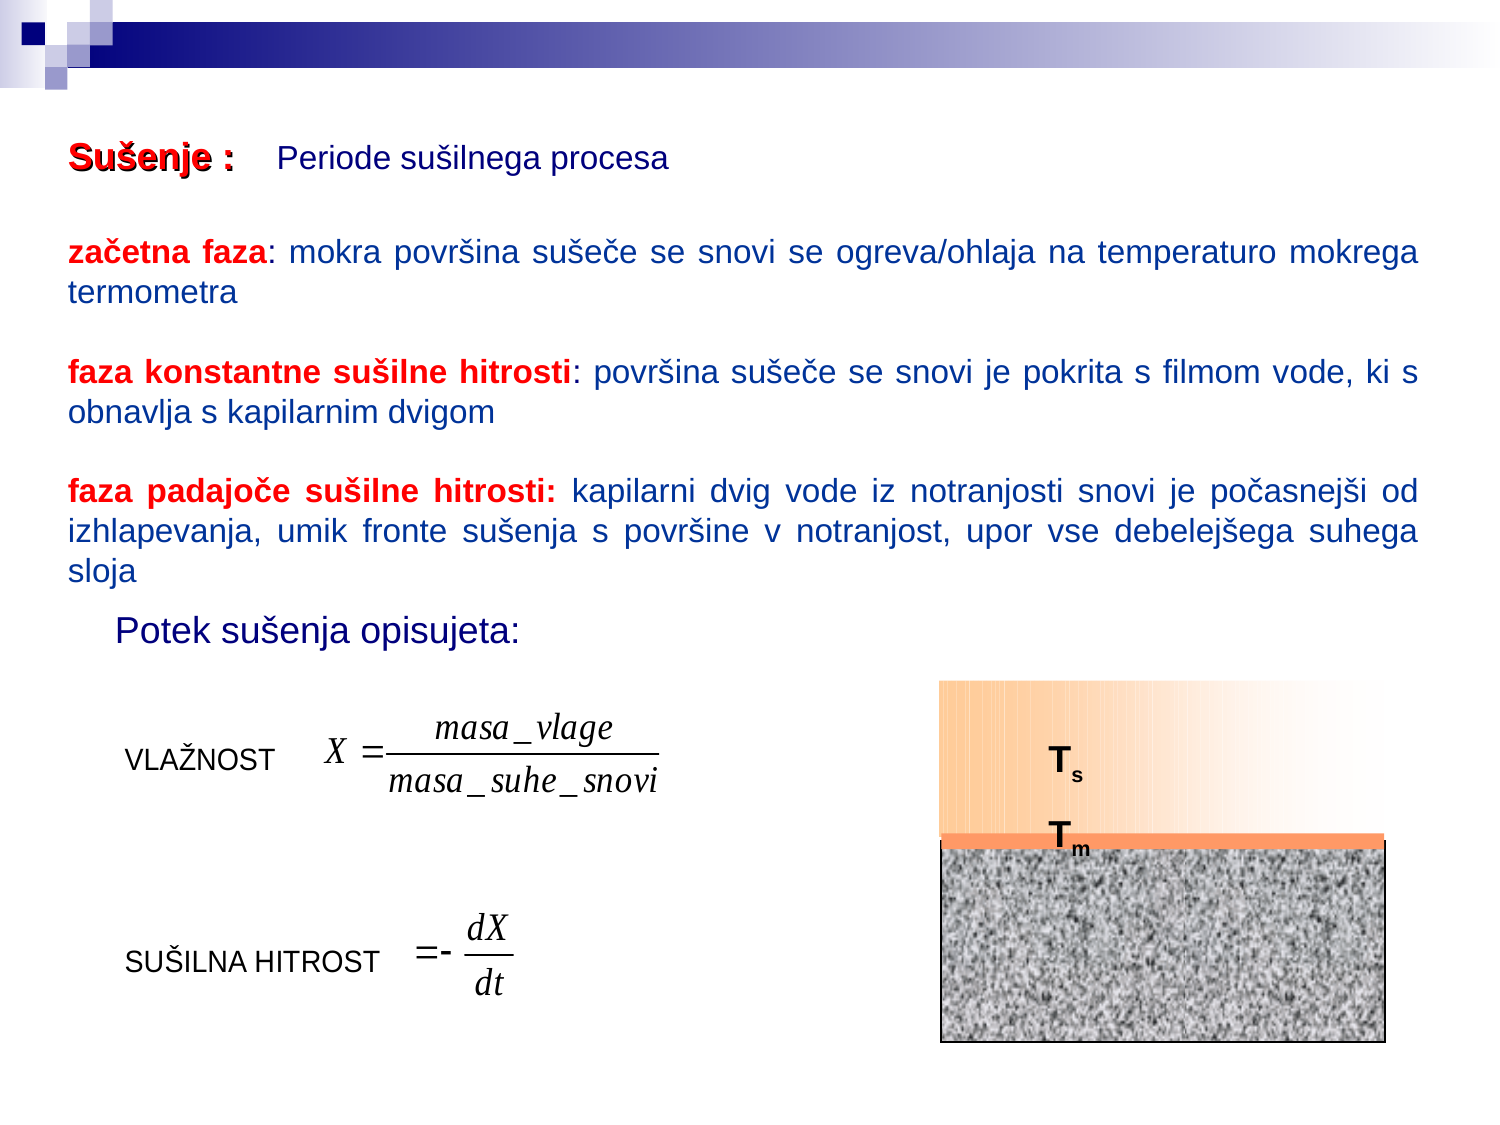

Sušenje : Periode sušilnega procesa
začetna faza: mokra površina sušeče se snovi se ogreva/ohlaja na temperaturo mokrega termometra
faza konstantne sušilne hitrosti: površina sušeče se snovi je pokrita s filmom vode, ki s obnavlja s kapilarnim dvigom
faza padajoče sušilne hitrosti: kapilarni dvig vode iz notranjosti snovi je počasnejši od izhlapevanja, umik fronte sušenja s površine v notranjost, upor vse debelejšega suhega sloja
Potek sušenja opisujeta:
Ts
Tm